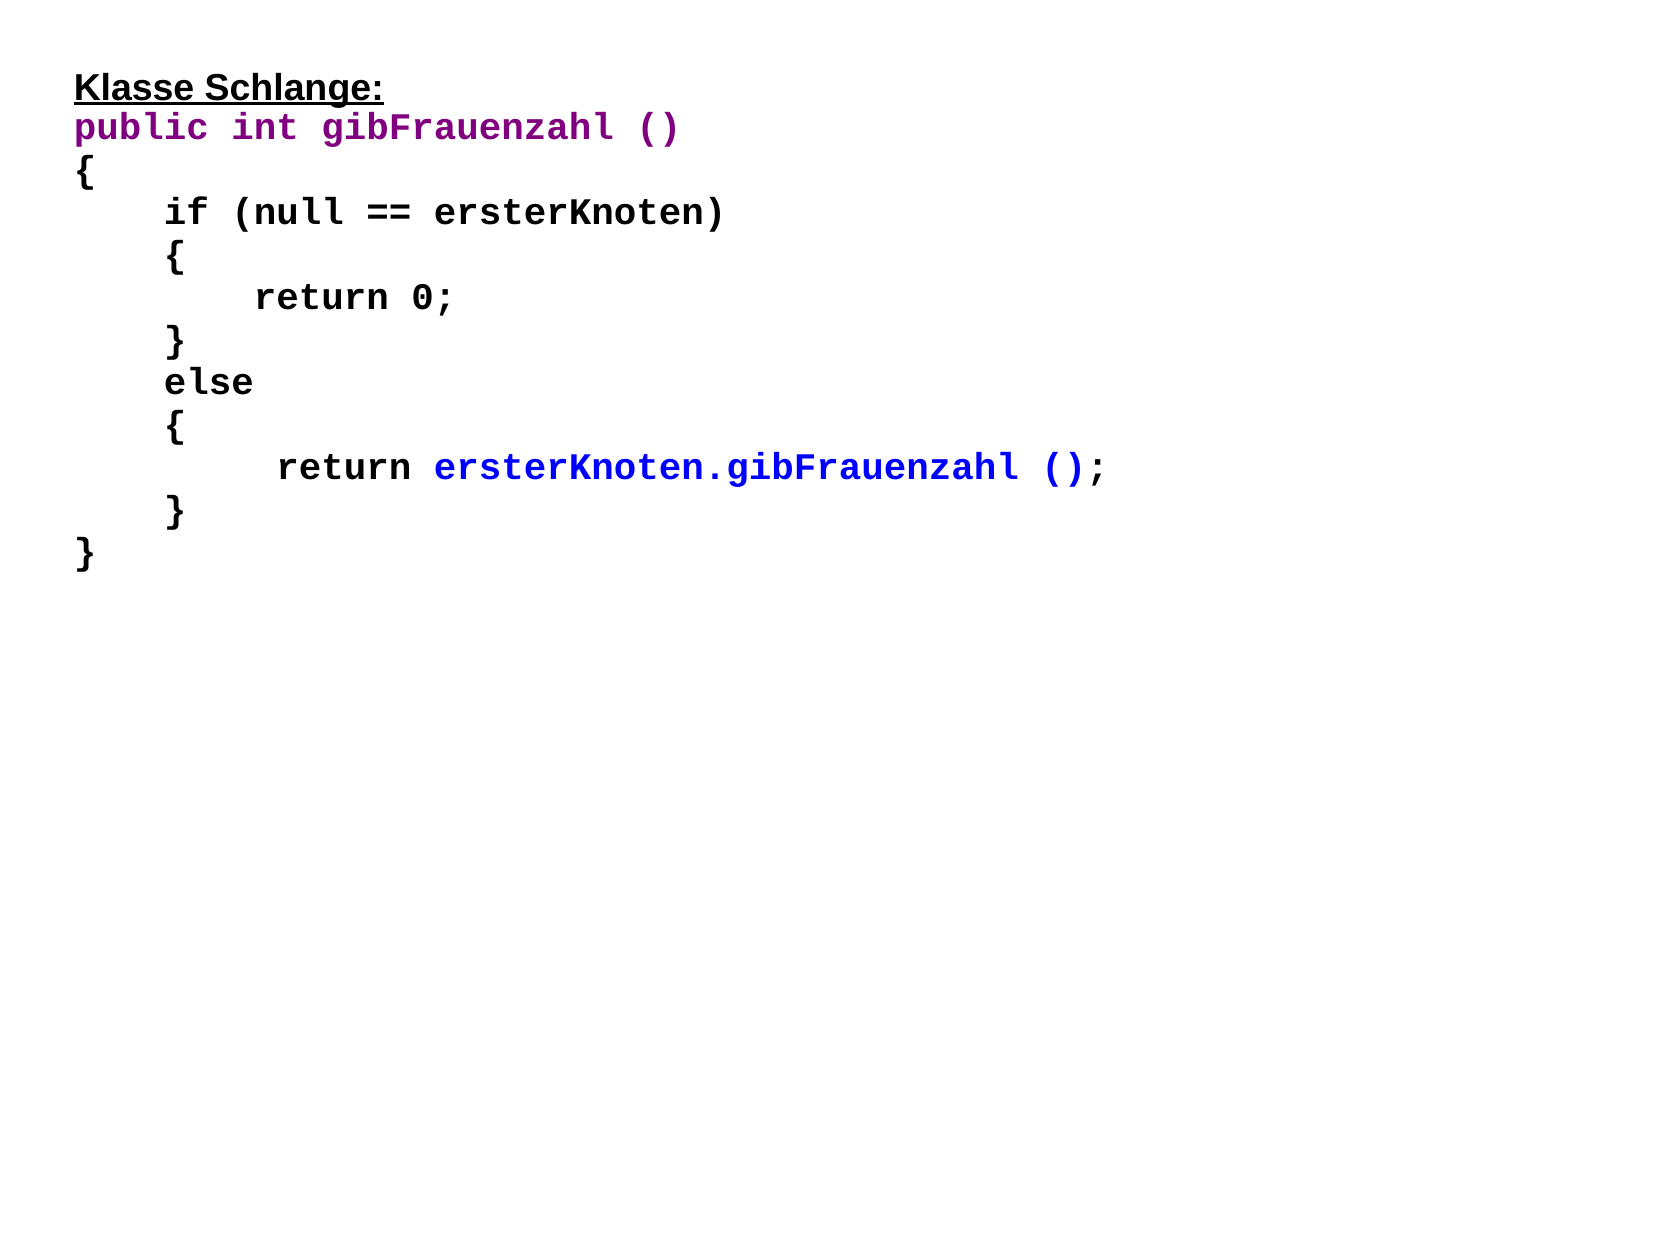

Klasse Schlange:
public int gibFrauenzahl ()
{
 if (null == ersterKnoten)
 {
 return 0;
 }
 else
 {
 return ersterKnoten.gibFrauenzahl ();
 }
}